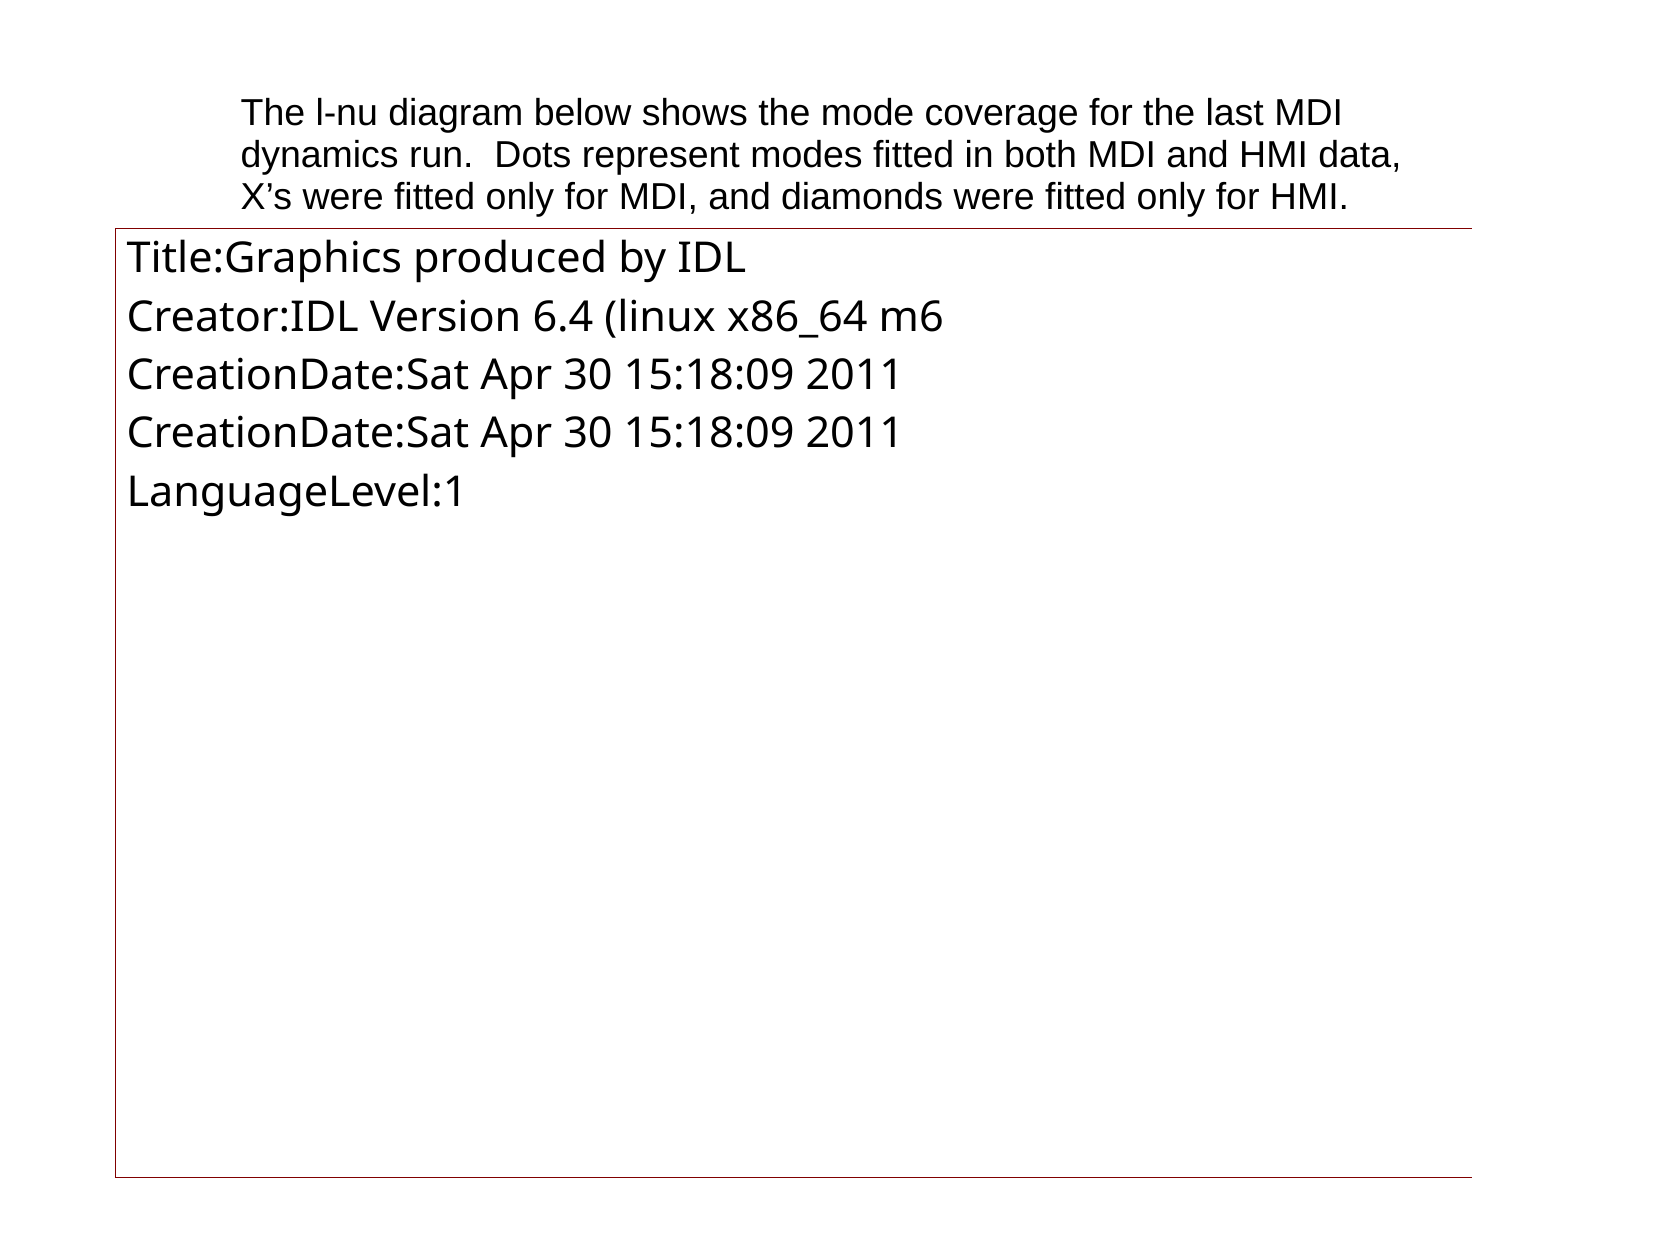

The l-nu diagram below shows the mode coverage for the last MDI dynamics run. Dots represent modes fitted in both MDI and HMI data, X’s were fitted only for MDI, and diamonds were fitted only for HMI.